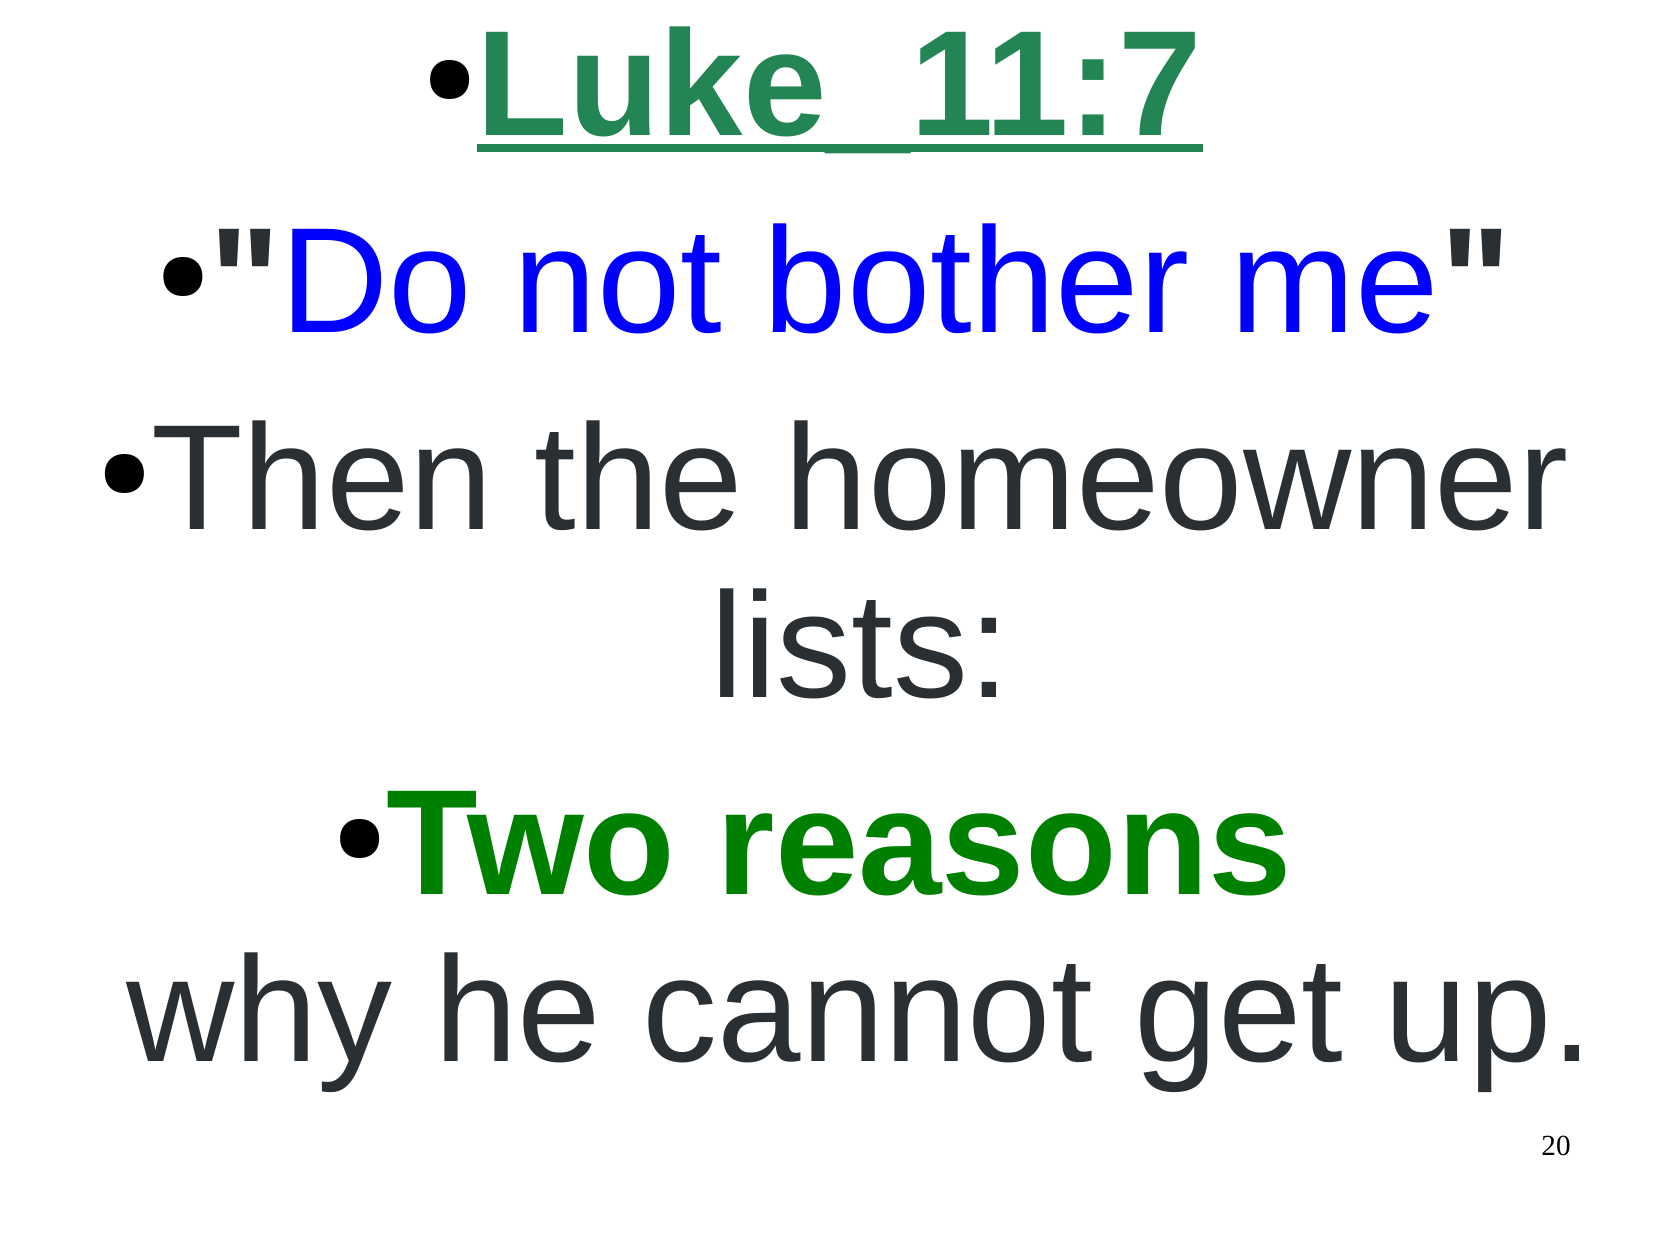

# Luke_11:7
"Do not bother me"
Then the homeowner lists:
Two reasons
why he cannot get up.
20